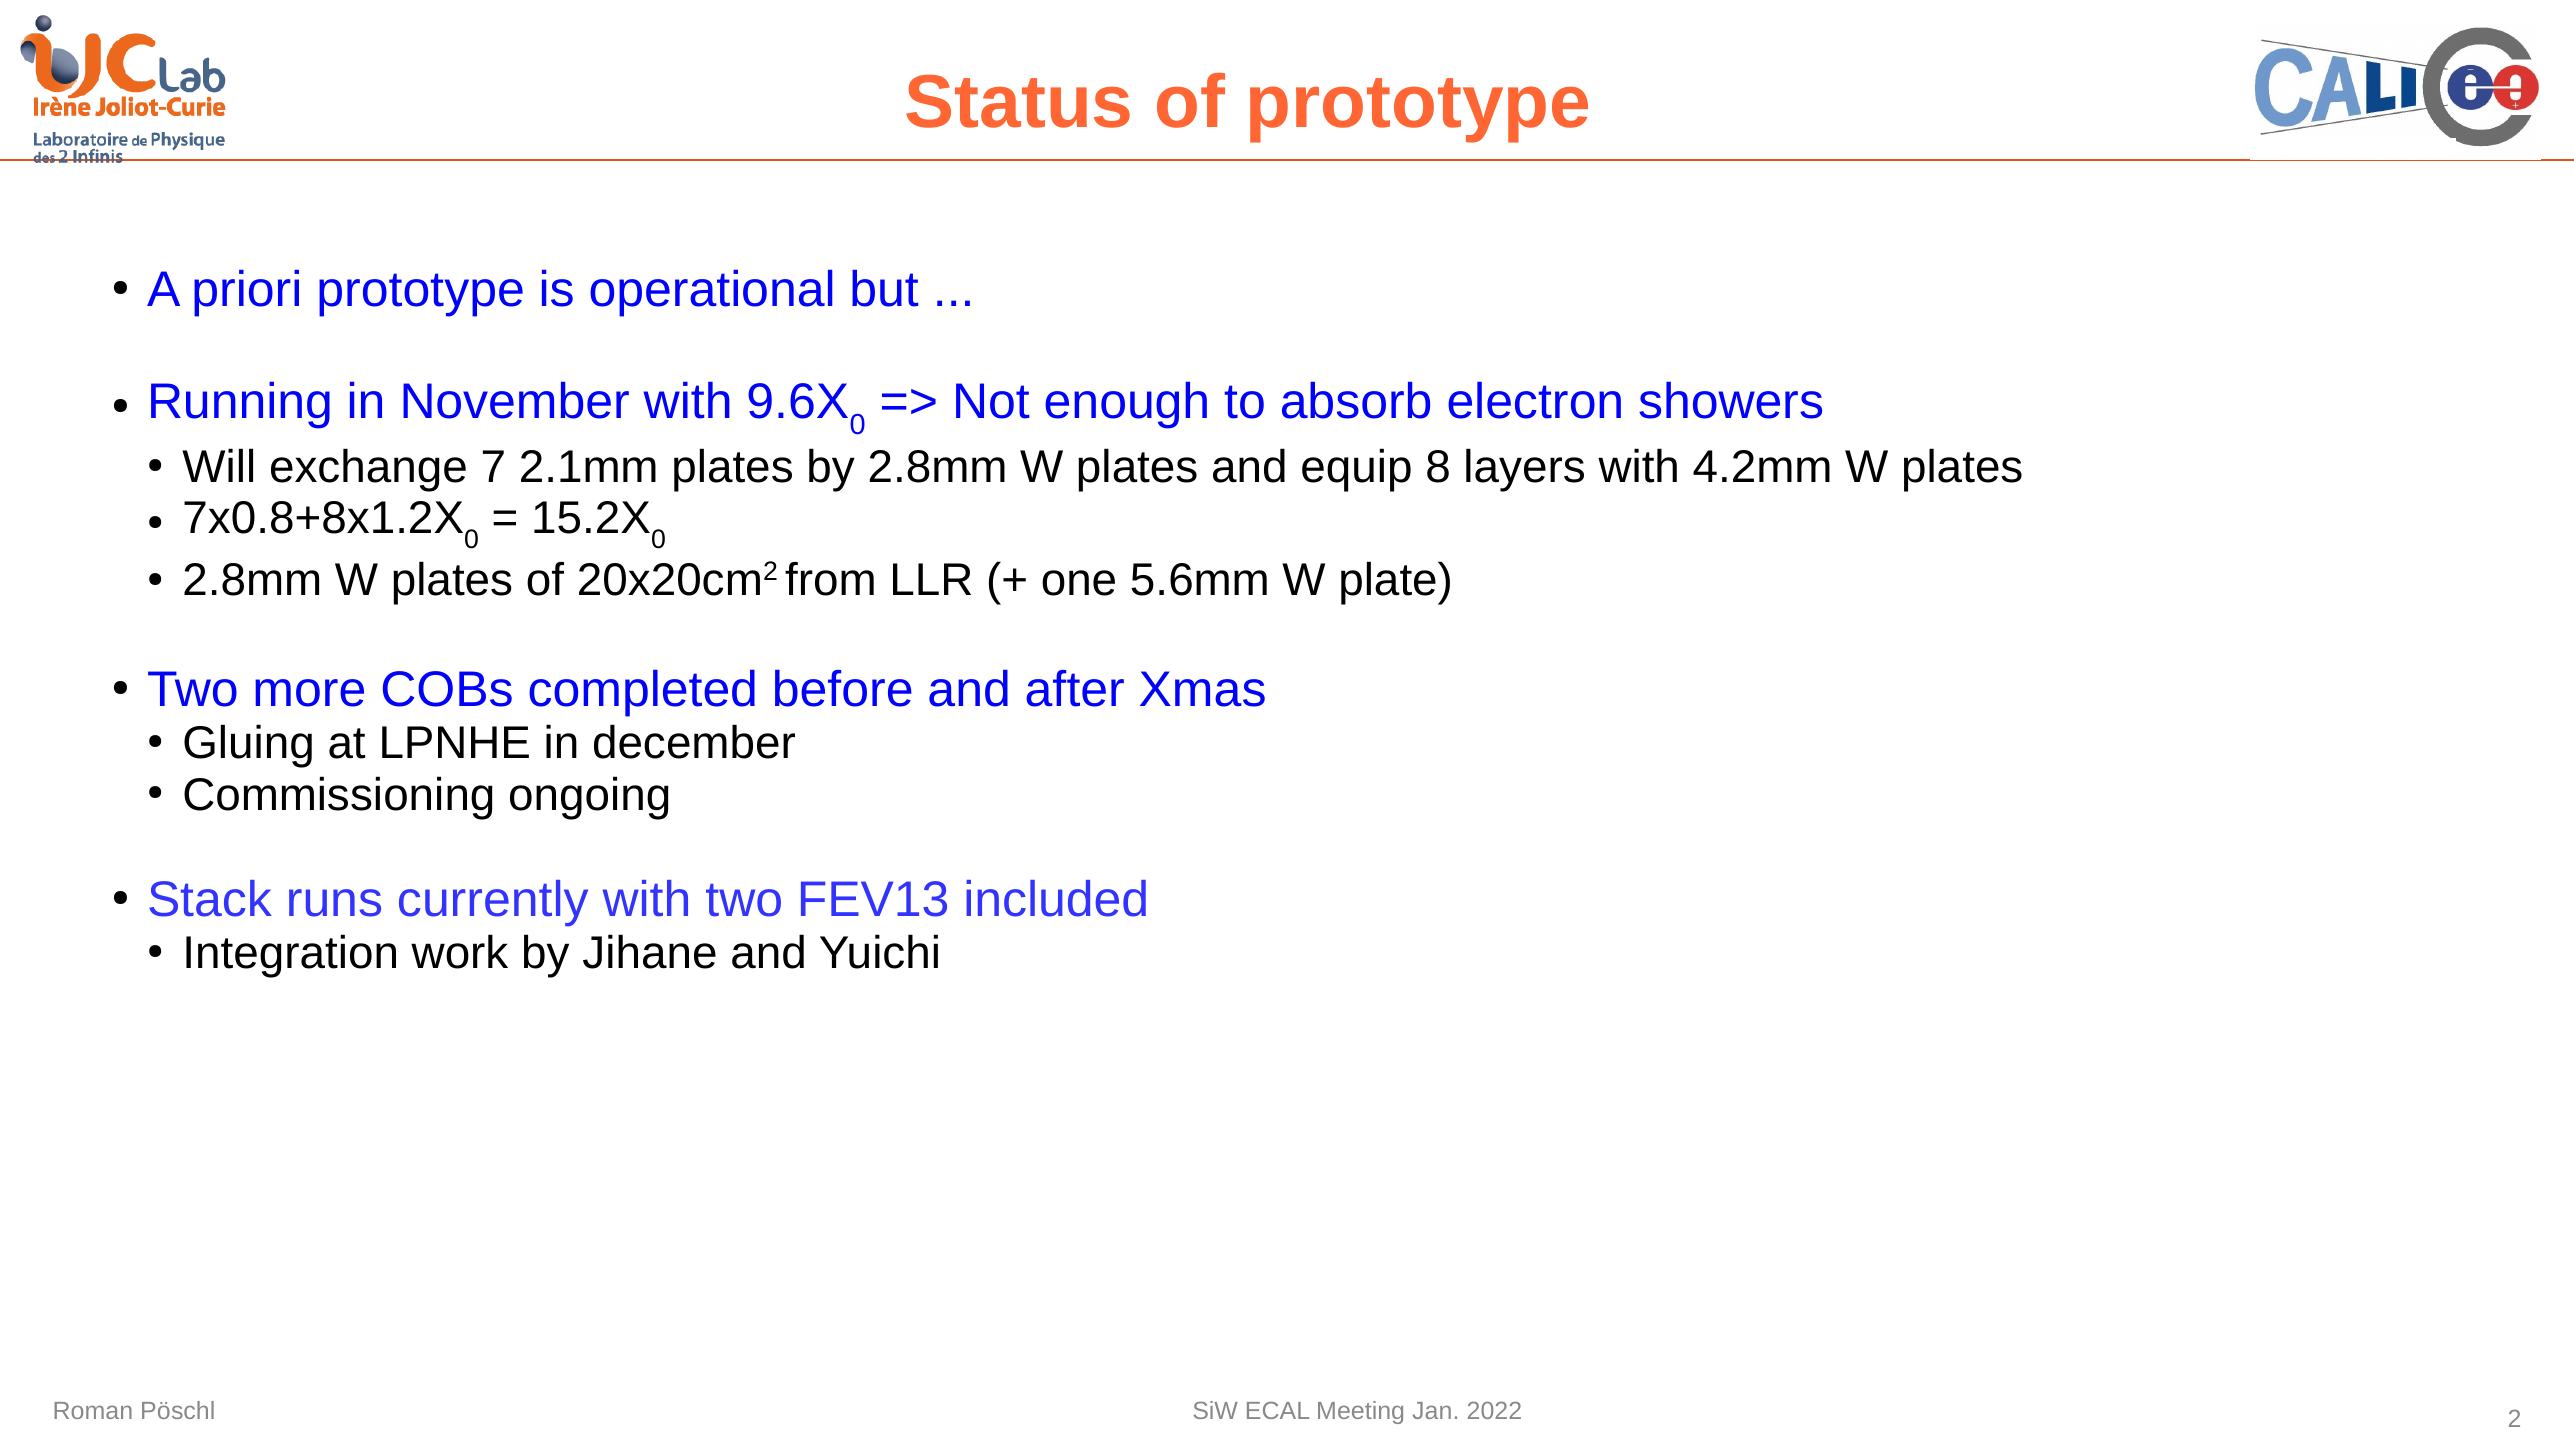

# Status of prototype
A priori prototype is operational but ...
Running in November with 9.6X0 => Not enough to absorb electron showers
Will exchange 7 2.1mm plates by 2.8mm W plates and equip 8 layers with 4.2mm W plates
7x0.8+8x1.2X0 = 15.2X0
2.8mm W plates of 20x20cm2 from LLR (+ one 5.6mm W plate)
Two more COBs completed before and after Xmas
Gluing at LPNHE in december
Commissioning ongoing
Stack runs currently with two FEV13 included
Integration work by Jihane and Yuichi